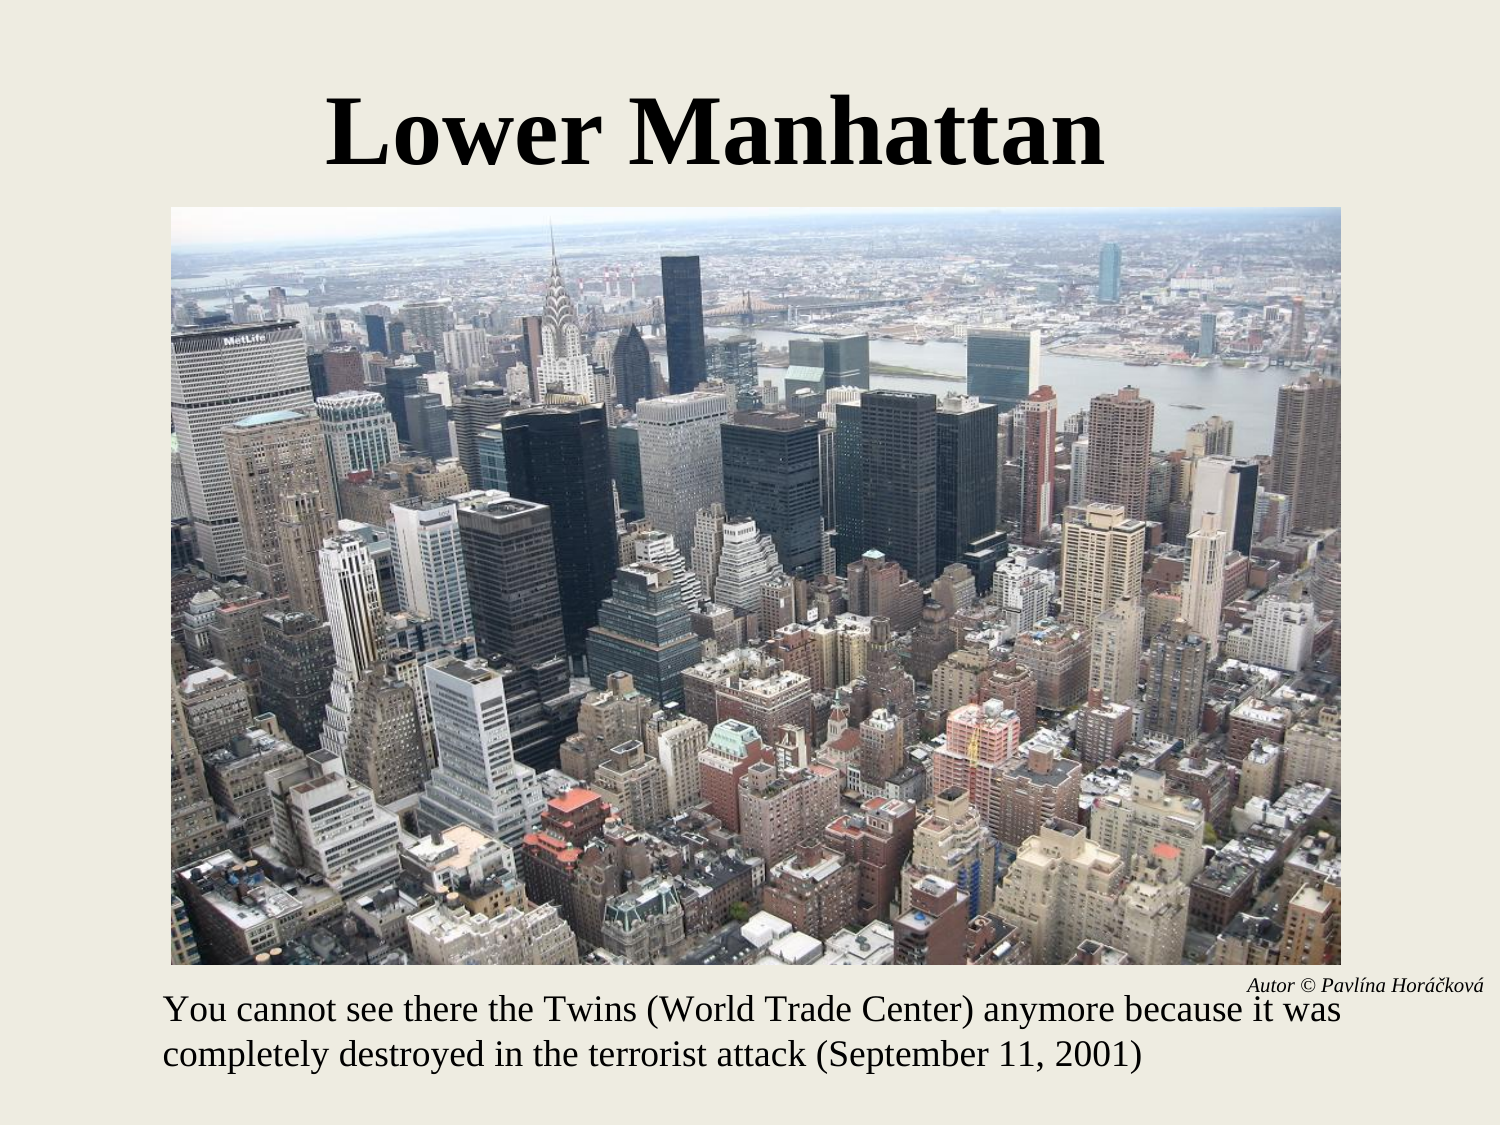

# Lower Manhattan
Autor © Pavlína Horáčková
You cannot see there the Twins (World Trade Center) anymore because it was completely destroyed in the terrorist attack (September 11, 2001)